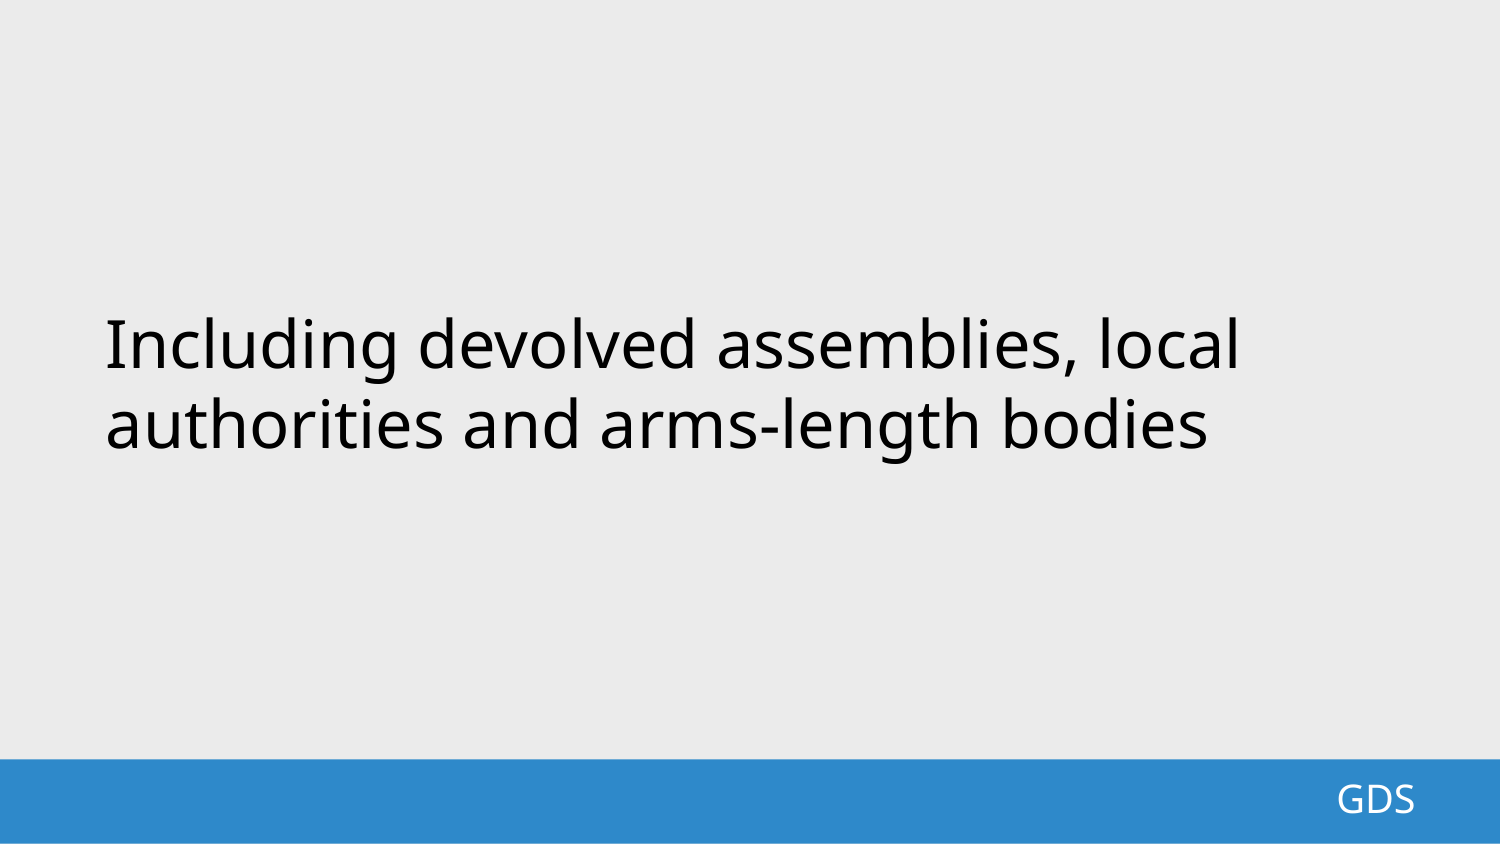

Including devolved assemblies, local authorities and arms-length bodies